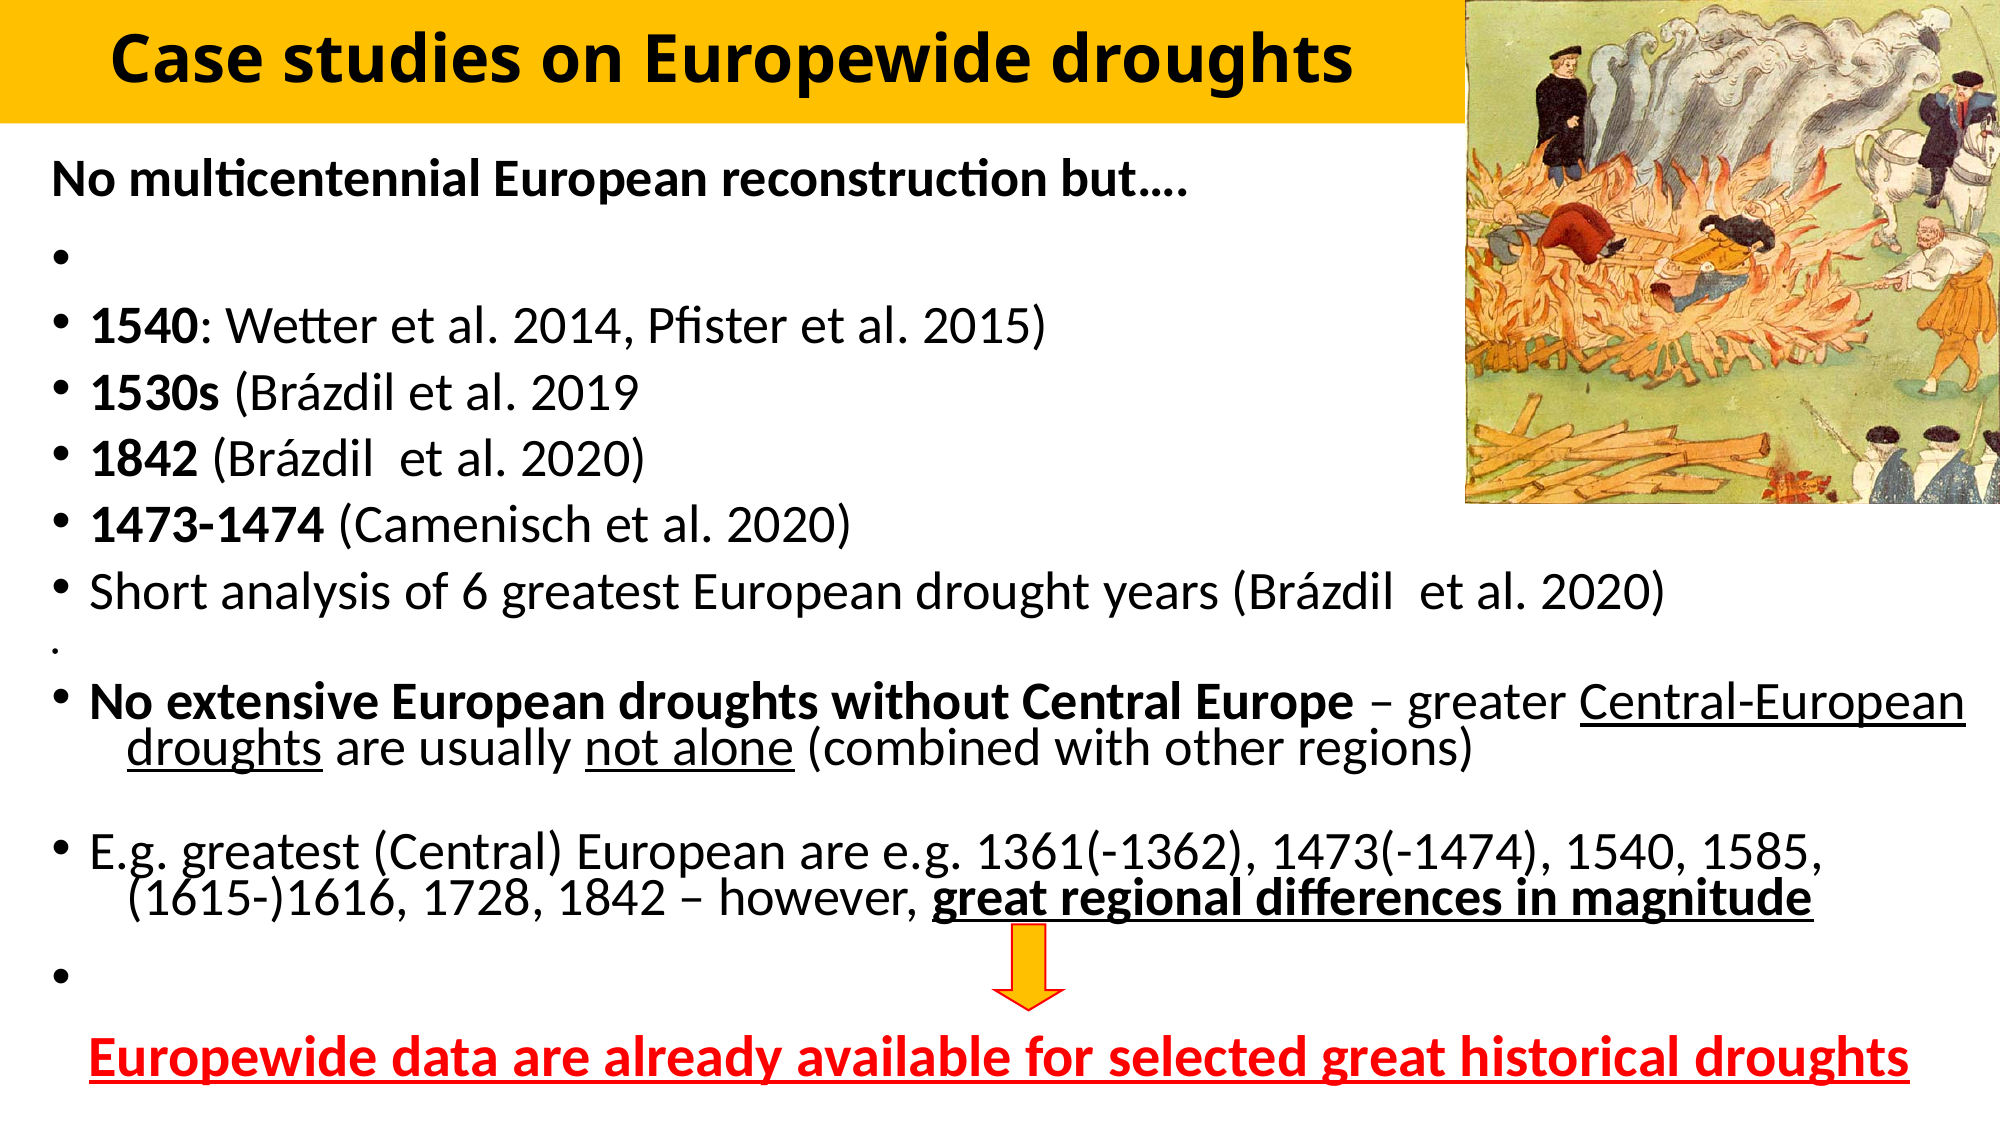

# Case studies on Europewide droughts
No multicentennial European reconstruction but….
1540: Wetter et al. 2014, Pfister et al. 2015)
1530s (Brázdil et al. 2019
1842 (Brázdil et al. 2020)
1473-1474 (Camenisch et al. 2020)
Short analysis of 6 greatest European drought years (Brázdil et al. 2020)
No extensive European droughts without Central Europe – greater Central-European droughts are usually not alone (combined with other regions)
E.g. greatest (Central) European are e.g. 1361(-1362), 1473(-1474), 1540, 1585, (1615-)1616, 1728, 1842 – however, great regional differences in magnitude
Europewide data are already available for selected great historical droughts